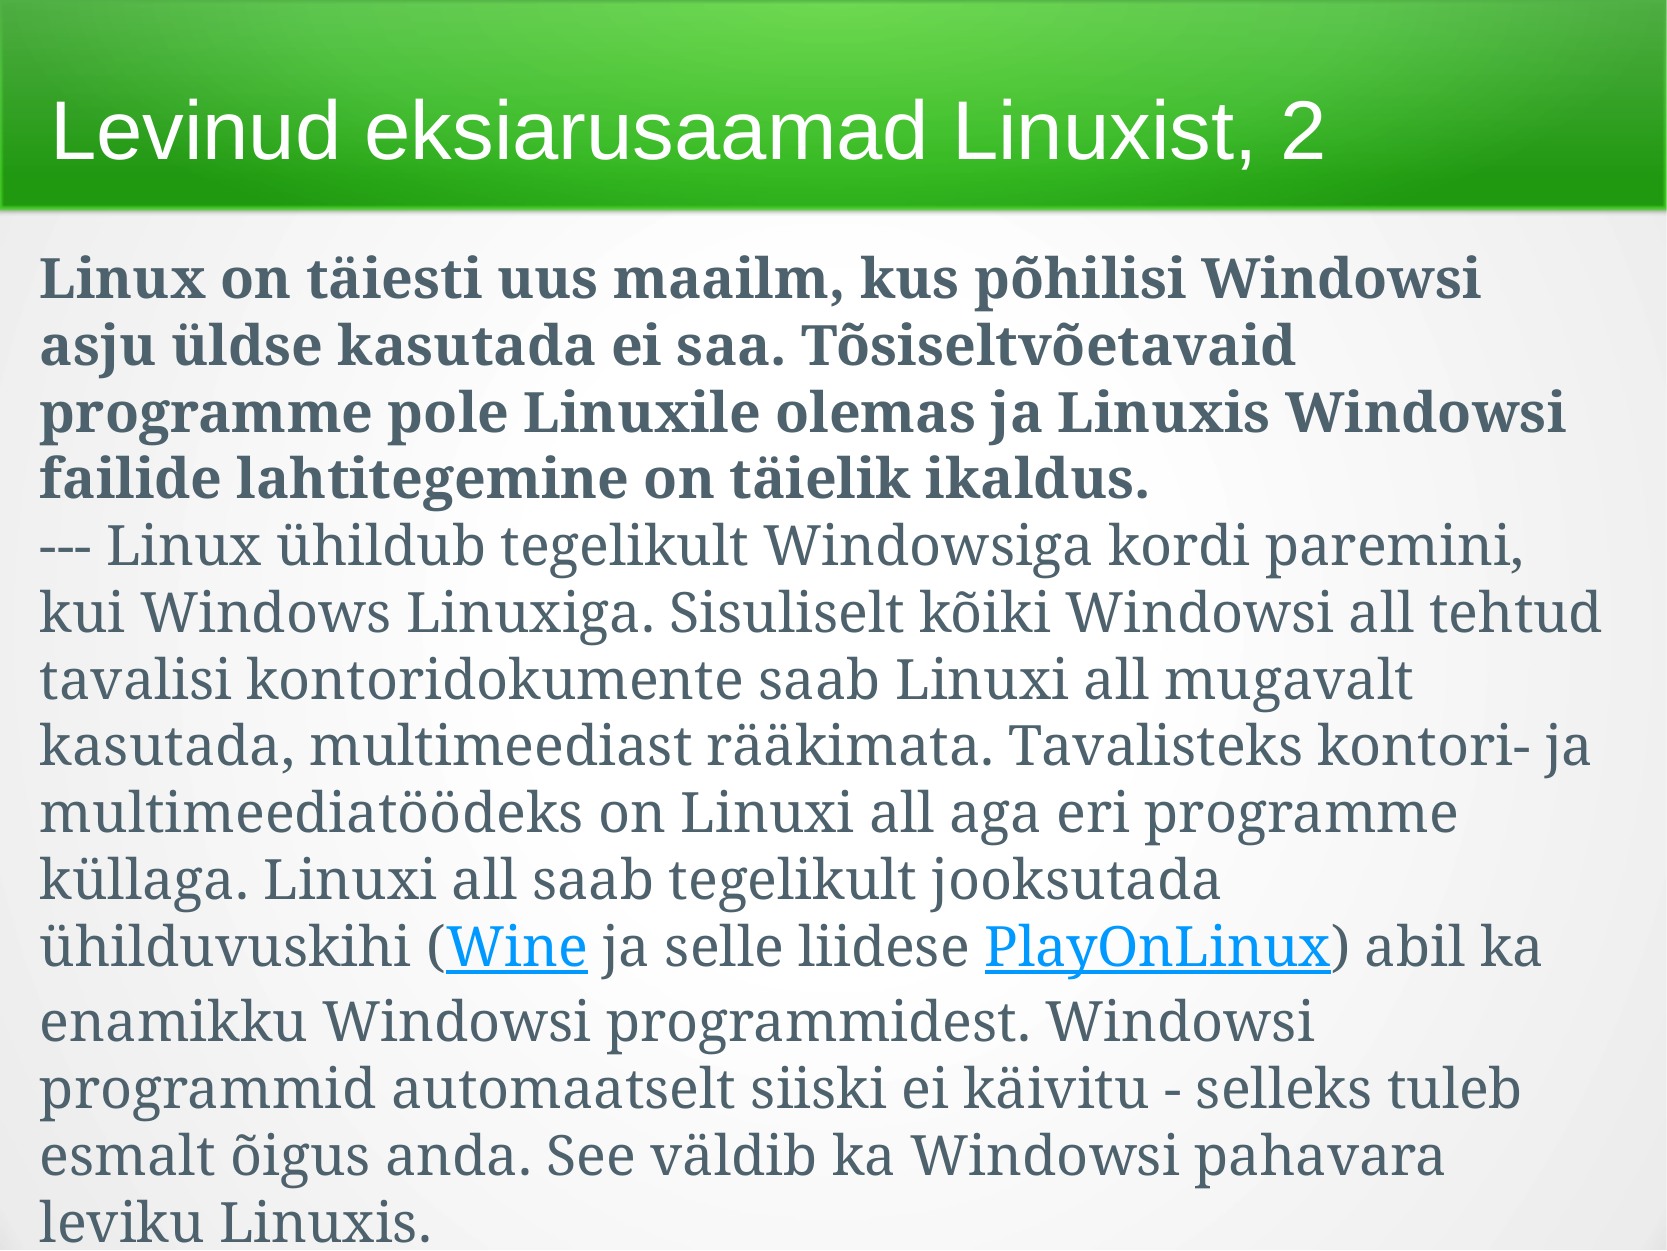

# Levinud eksiarusaamad Linuxist, 2
Linux on täiesti uus maailm, kus põhilisi Windowsi asju üldse kasutada ei saa. Tõsiseltvõetavaid programme pole Linuxile olemas ja Linuxis Windowsi failide lahtitegemine on täielik ikaldus.
--- Linux ühildub tegelikult Windowsiga kordi paremini, kui Windows Linuxiga. Sisuliselt kõiki Windowsi all tehtud tavalisi kontoridokumente saab Linuxi all mugavalt kasutada, multimeediast rääkimata. Tavalisteks kontori- ja multimeediatöödeks on Linuxi all aga eri programme küllaga. Linuxi all saab tegelikult jooksutada ühilduvuskihi (Wine ja selle liidese PlayOnLinux) abil ka enamikku Windowsi programmidest. Windowsi programmid automaatselt siiski ei käivitu - selleks tuleb esmalt õigus anda. See väldib ka Windowsi pahavara leviku Linuxis.